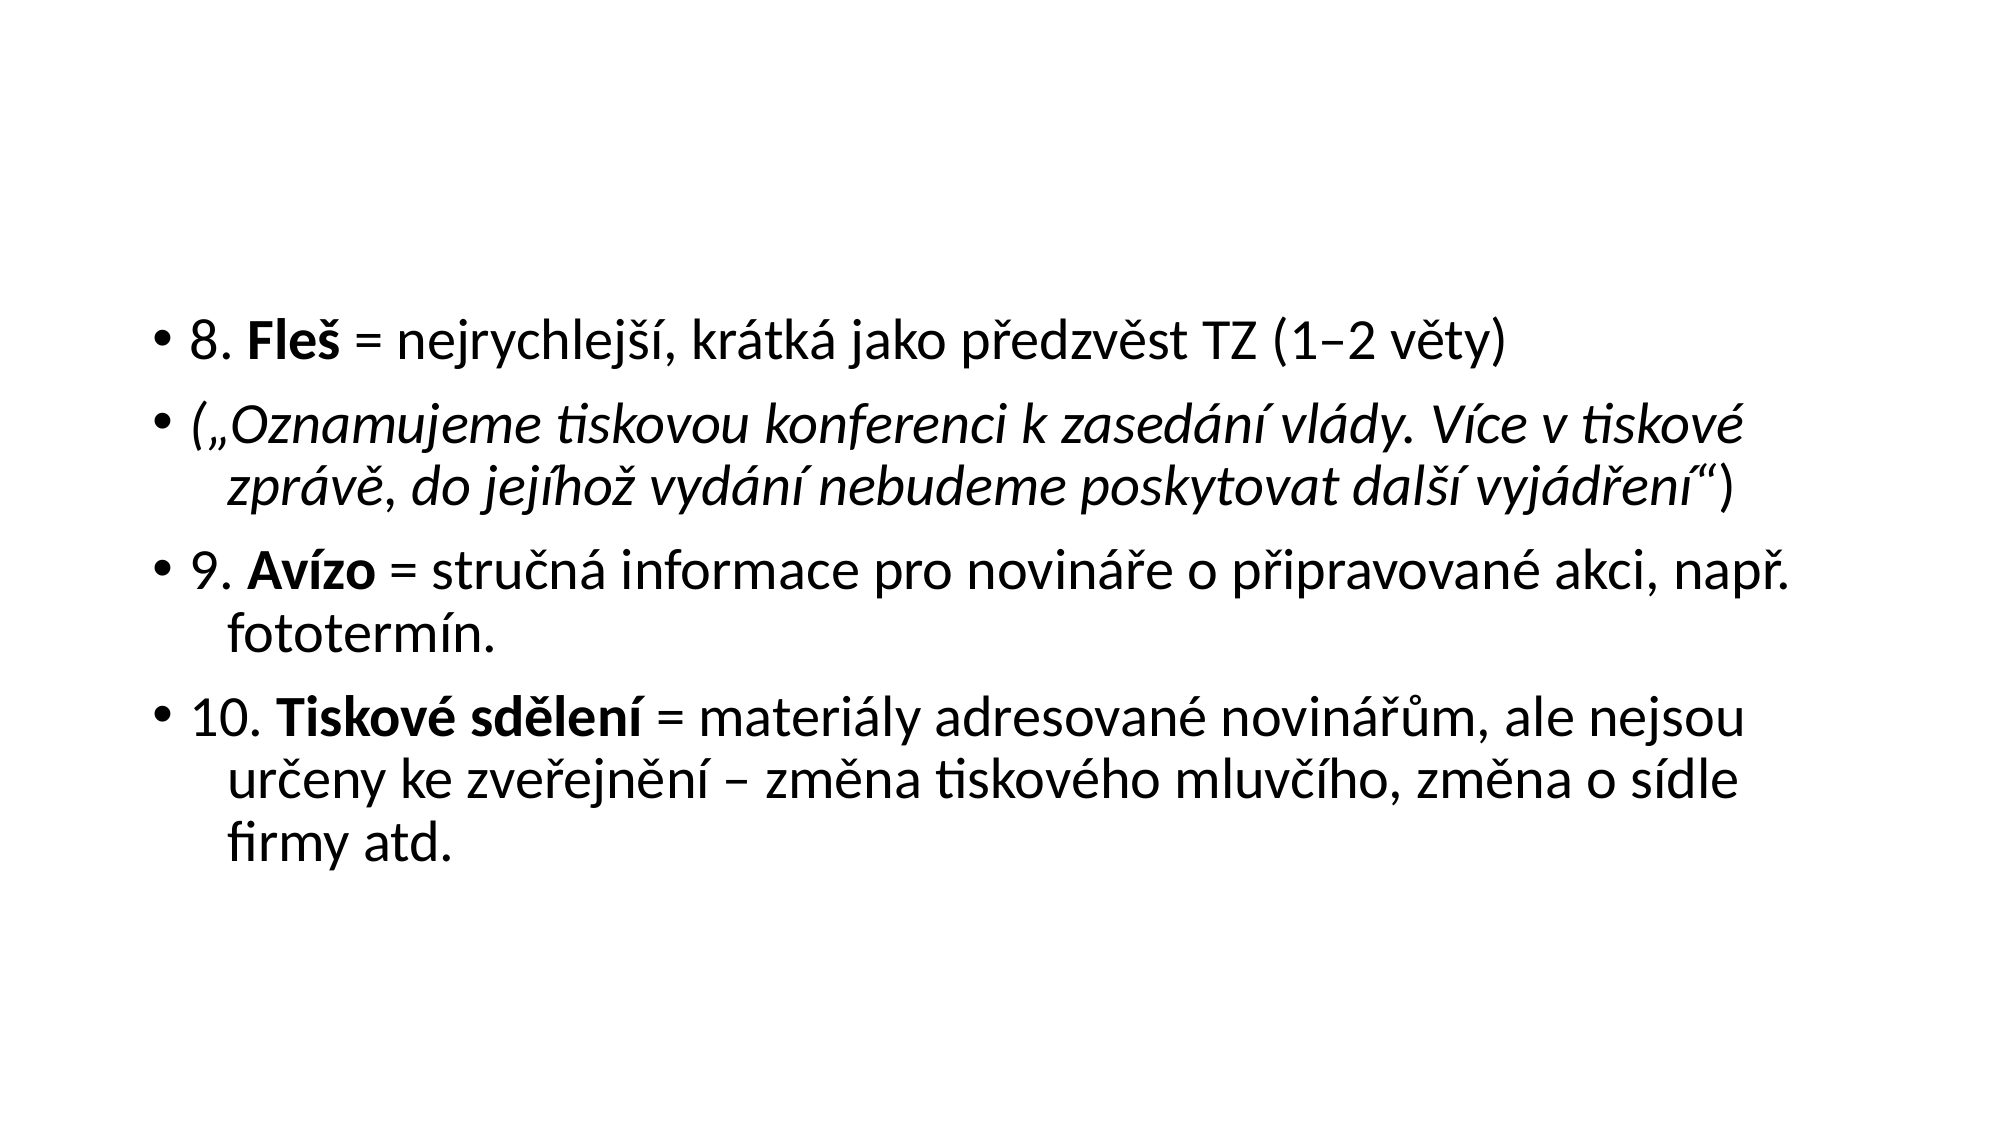

#
8. Fleš = nejrychlejší, krátká jako předzvěst TZ (1–2 věty)
(„Oznamujeme tiskovou konferenci k zasedání vlády. Více v tiskové zprávě, do jejíhož vydání nebudeme poskytovat další vyjádření“)
9. Avízo = stručná informace pro novináře o připravované akci, např. fototermín.
10. Tiskové sdělení = materiály adresované novinářům, ale nejsou určeny ke zveřejnění – změna tiskového mluvčího, změna o sídle firmy atd.